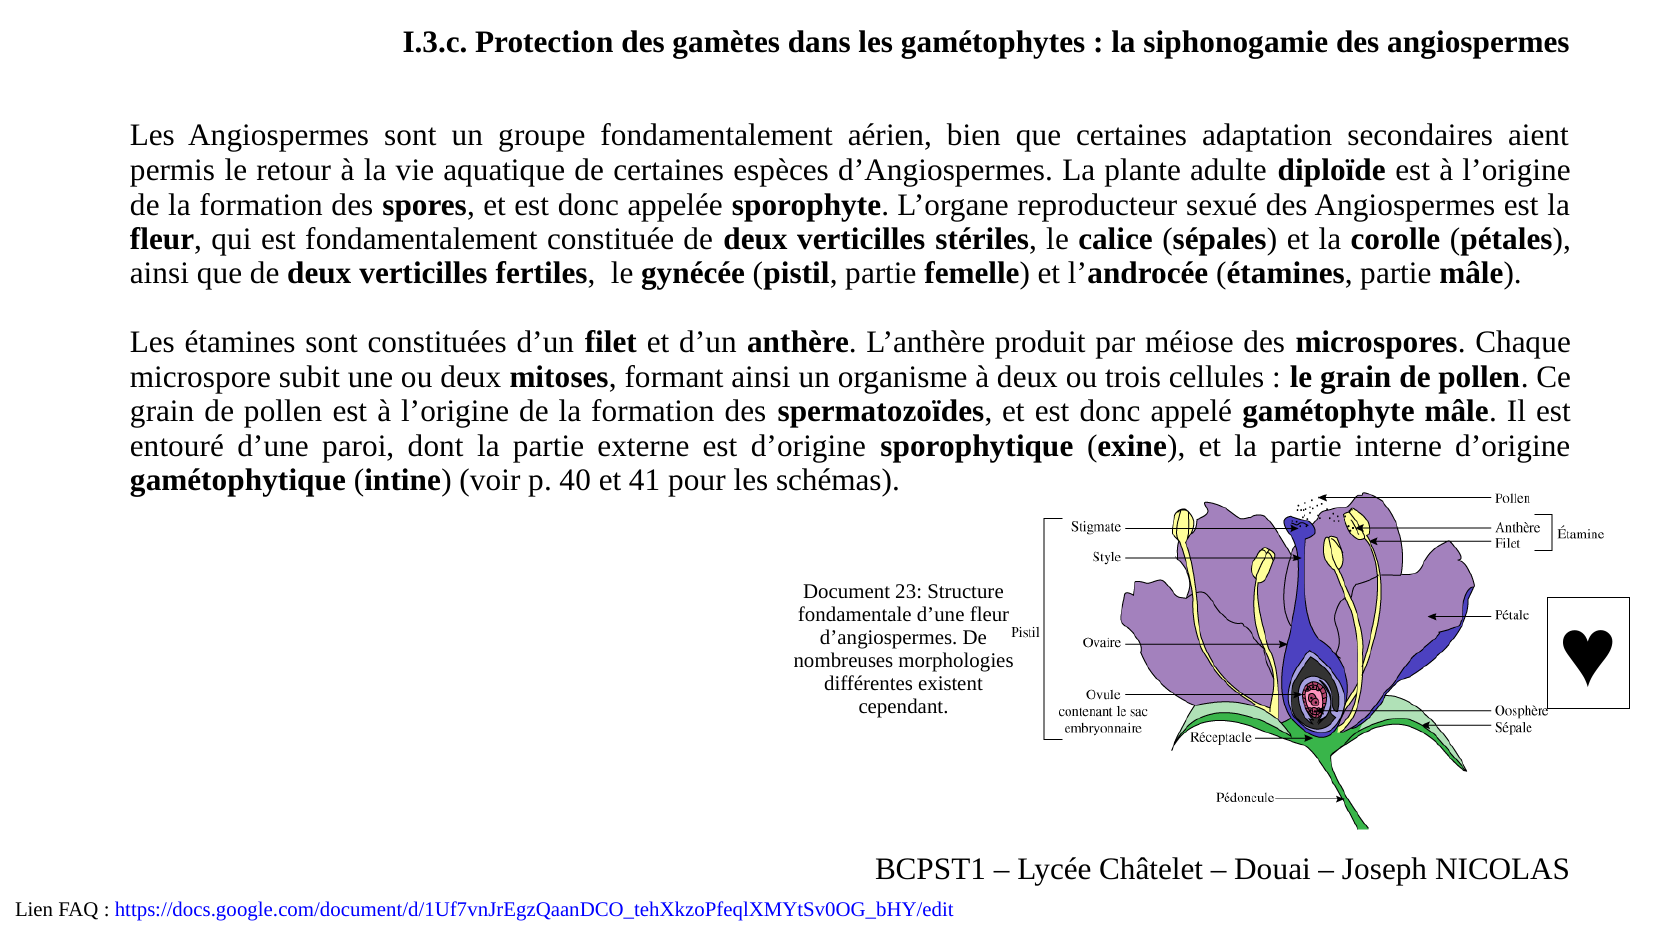

I.3.c. Protection des gamètes dans les gamétophytes : la siphonogamie des angiospermes
Les Angiospermes sont un groupe fondamentalement aérien, bien que certaines adaptation secondaires aient permis le retour à la vie aquatique de certaines espèces d’Angiospermes. La plante adulte diploïde est à l’origine de la formation des spores, et est donc appelée sporophyte. L’organe reproducteur sexué des Angiospermes est la fleur, qui est fondamentalement constituée de deux verticilles stériles, le calice (sépales) et la corolle (pétales), ainsi que de deux verticilles fertiles, le gynécée (pistil, partie femelle) et l’androcée (étamines, partie mâle).
Les étamines sont constituées d’un filet et d’un anthère. L’anthère produit par méiose des microspores. Chaque microspore subit une ou deux mitoses, formant ainsi un organisme à deux ou trois cellules : le grain de pollen. Ce grain de pollen est à l’origine de la formation des spermatozoïdes, et est donc appelé gamétophyte mâle. Il est entouré d’une paroi, dont la partie externe est d’origine sporophytique (exine), et la partie interne d’origine gamétophytique (intine) (voir p. 40 et 41 pour les schémas).
Document 23: Structure fondamentale d’une fleur d’angiospermes. De nombreuses morphologies différentes existent cependant.
♥
BCPST1 – Lycée Châtelet – Douai – Joseph NICOLAS
Lien FAQ : https://docs.google.com/document/d/1Uf7vnJrEgzQaanDCO_tehXkzoPfeqlXMYtSv0OG_bHY/edit